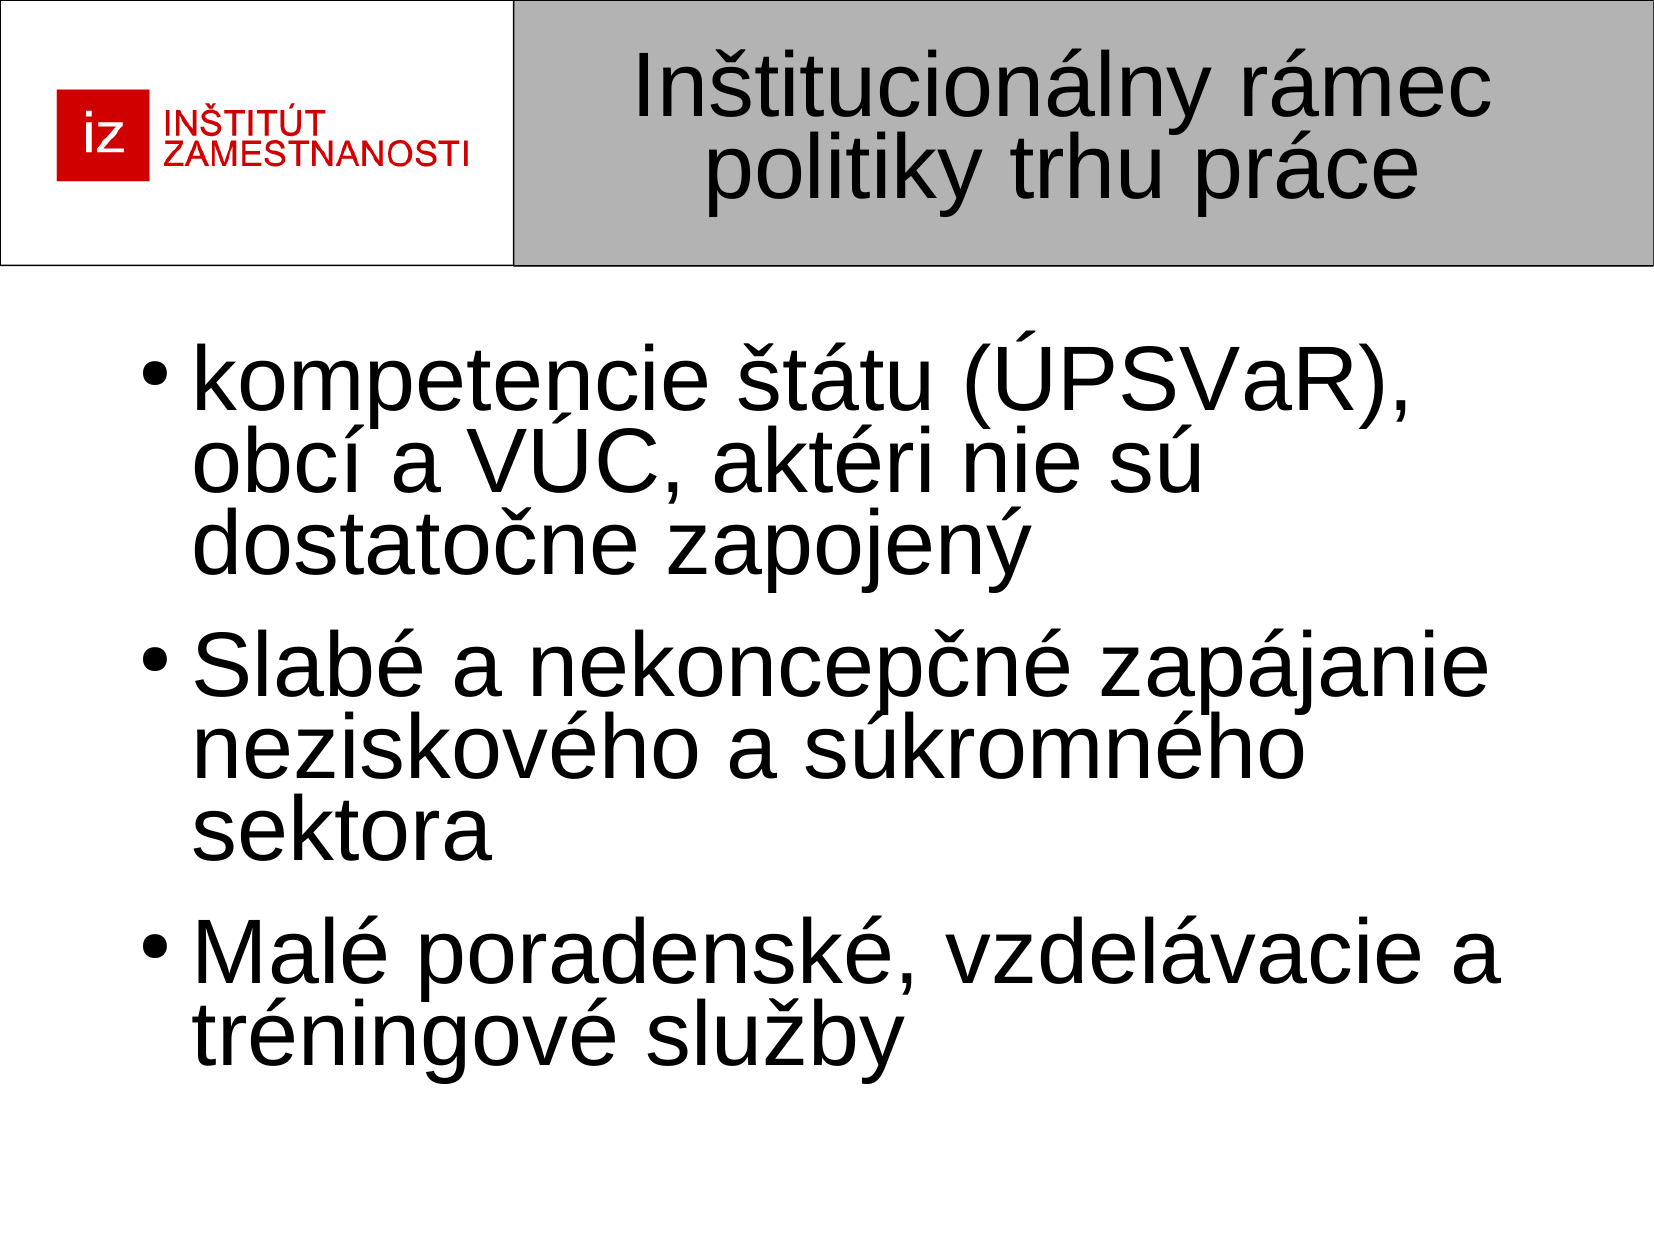

# Inštitucionálny rámec politiky trhu práce
kompetencie štátu (ÚPSVaR), obcí a VÚC, aktéri nie sú dostatočne zapojený
Slabé a nekoncepčné zapájanie neziskového a súkromného sektora
Malé poradenské, vzdelávacie a tréningové služby